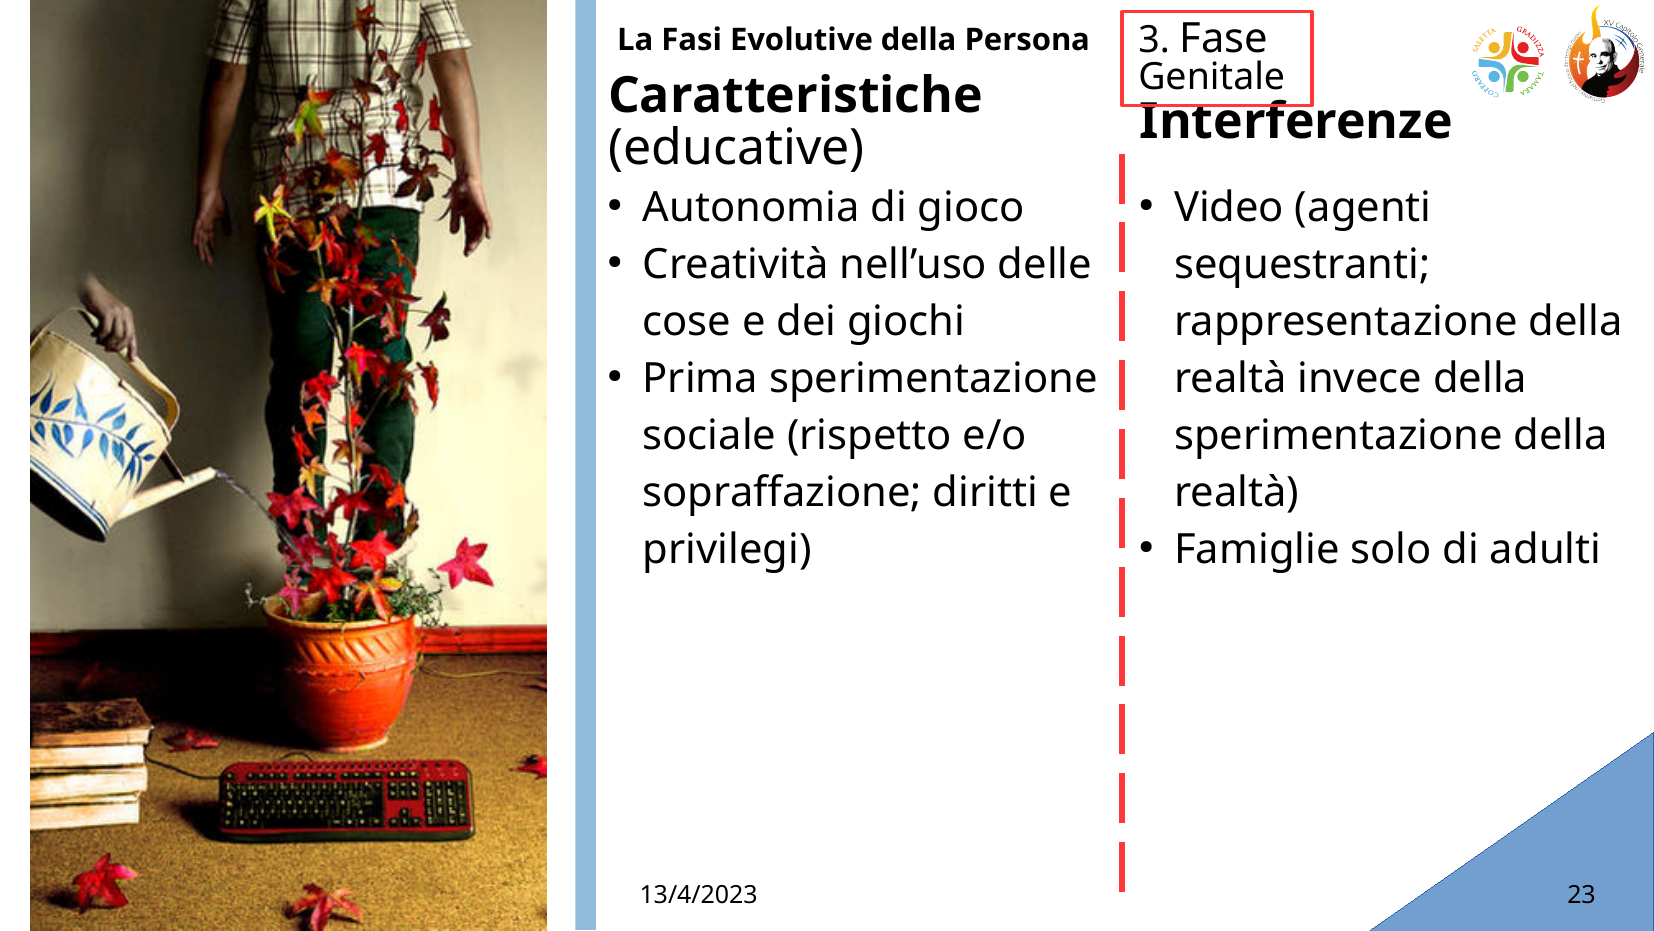

La Fasi Evolutive della Persona
3. Fase
Genitale
Interferenze
Caratteristiche
(educative)
# Autonomia di gioco
Creatività nell’uso delle cose e dei giochi
Prima sperimentazione sociale (rispetto e/o sopraffazione; diritti e privilegi)
Video (agenti sequestranti; rappresentazione della realtà invece della sperimentazione della realtà)
Famiglie solo di adulti